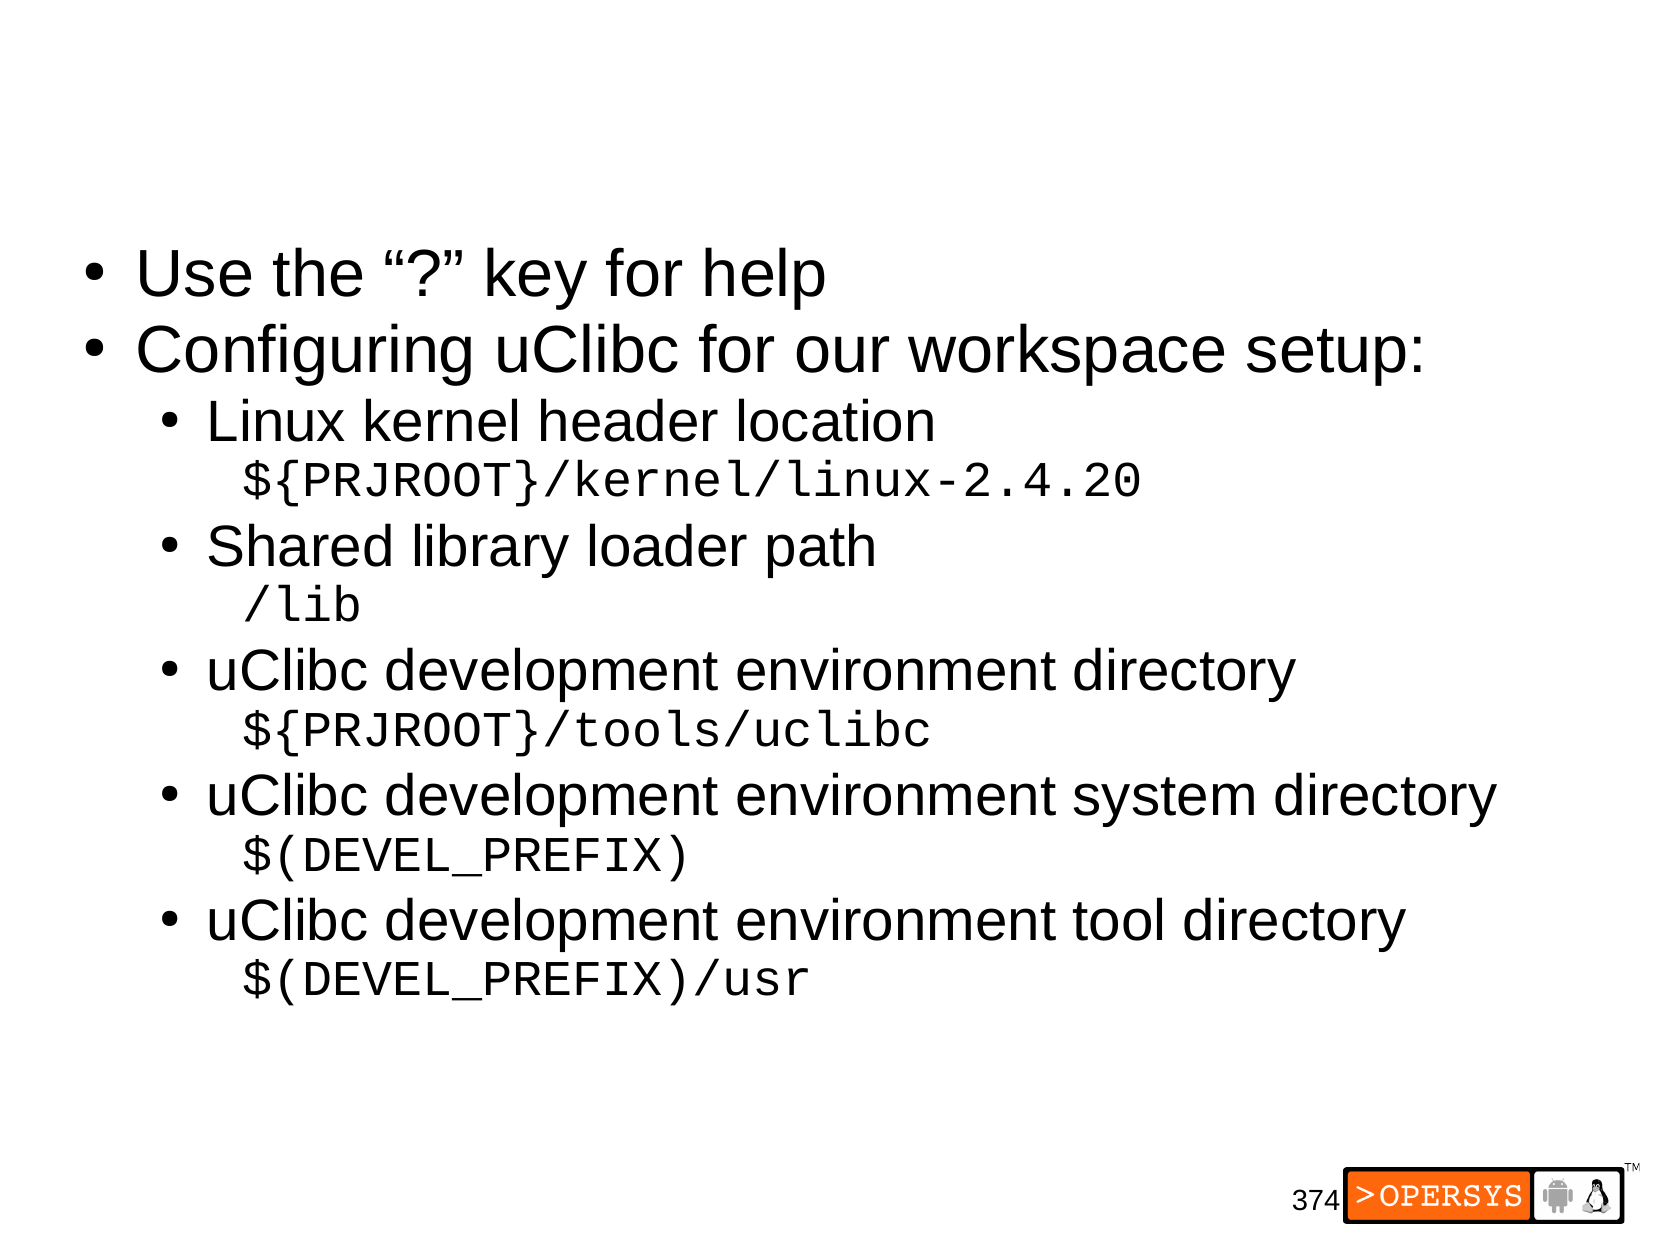

# Use the “?” key for help
Configuring uClibc for our workspace setup:
Linux kernel header location
${PRJROOT}/kernel/linux-2.4.20
Shared library loader path
/lib
uClibc development environment directory
${PRJROOT}/tools/uclibc
uClibc development environment system directory
$(DEVEL_PREFIX)
uClibc development environment tool directory
$(DEVEL_PREFIX)/usr